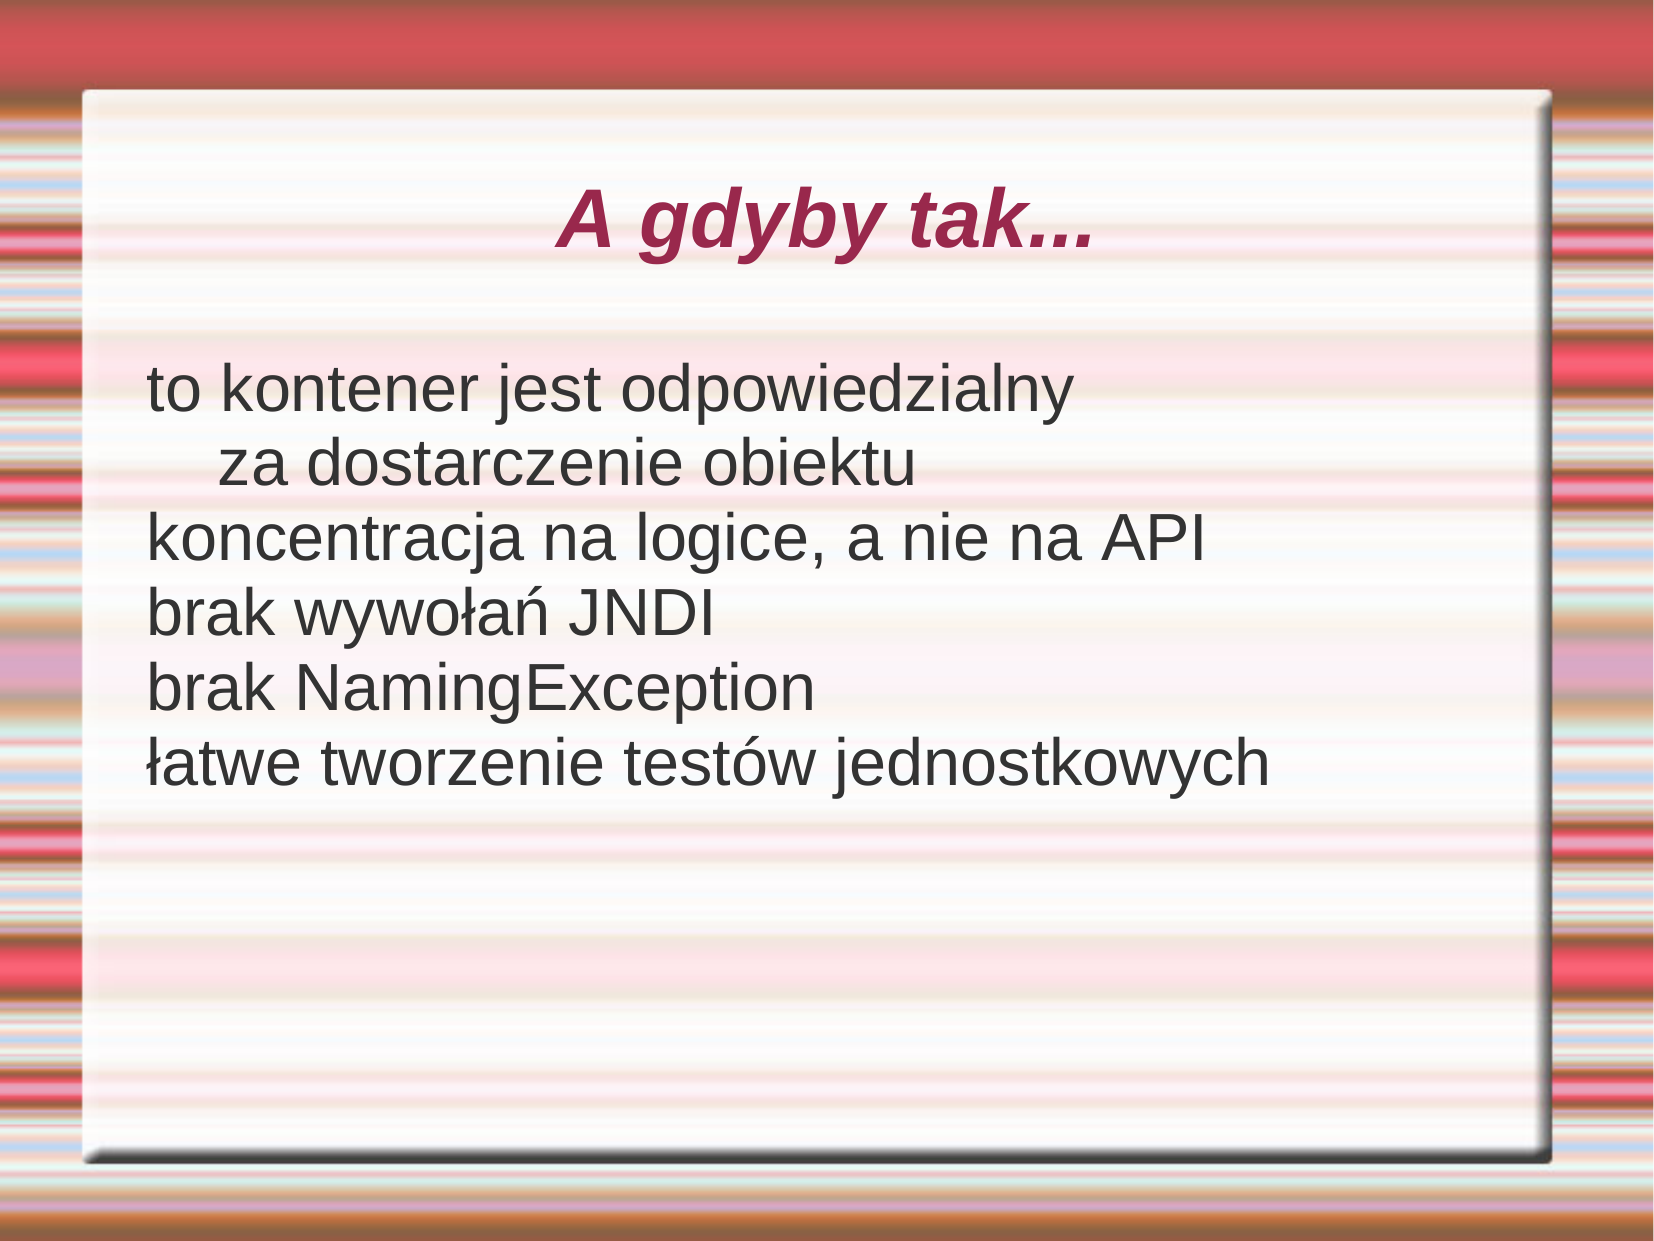

# A gdyby tak...
to kontener jest odpowiedzialny
za dostarczenie obiektu
koncentracja na logice, a nie na API
brak wywołań JNDI
brak NamingException
łatwe tworzenie testów jednostkowych